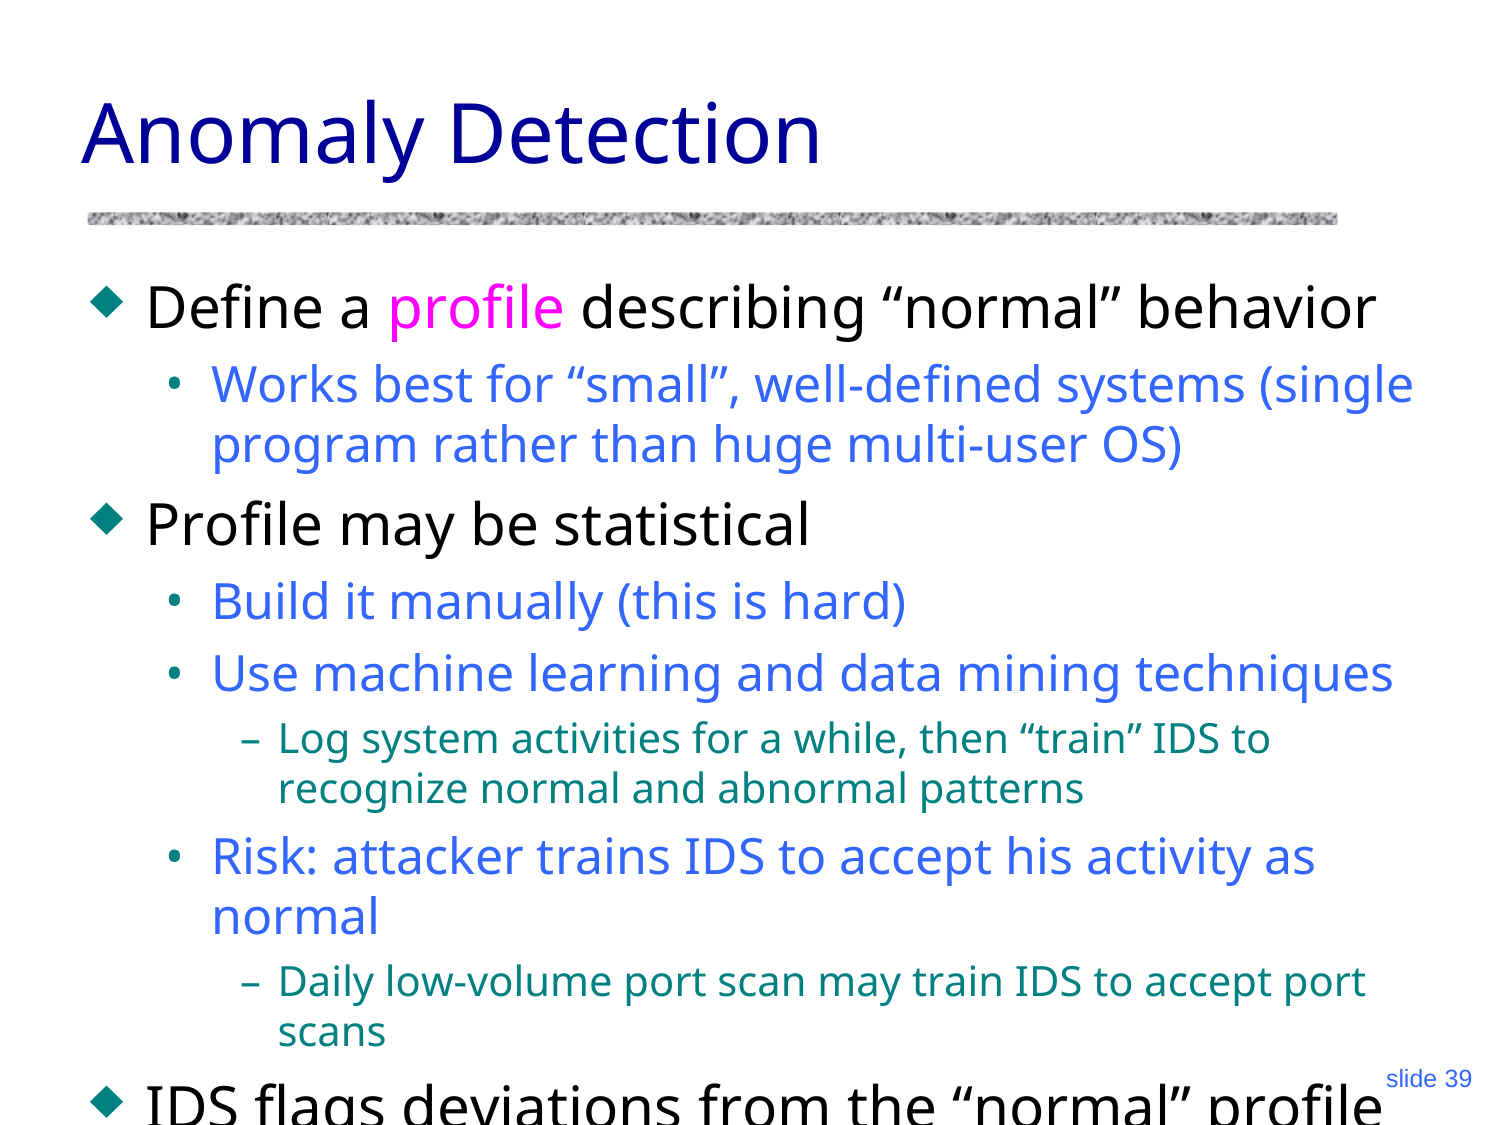

Anomaly Detection
Define a profile describing “normal” behavior
Works best for “small”, well-defined systems (single program rather than huge multi-user OS)
Profile may be statistical
Build it manually (this is hard)
Use machine learning and data mining techniques
Log system activities for a while, then “train” IDS to recognize normal and abnormal patterns
Risk: attacker trains IDS to accept his activity as normal
Daily low-volume port scan may train IDS to accept port scans
IDS flags deviations from the “normal” profile
slide